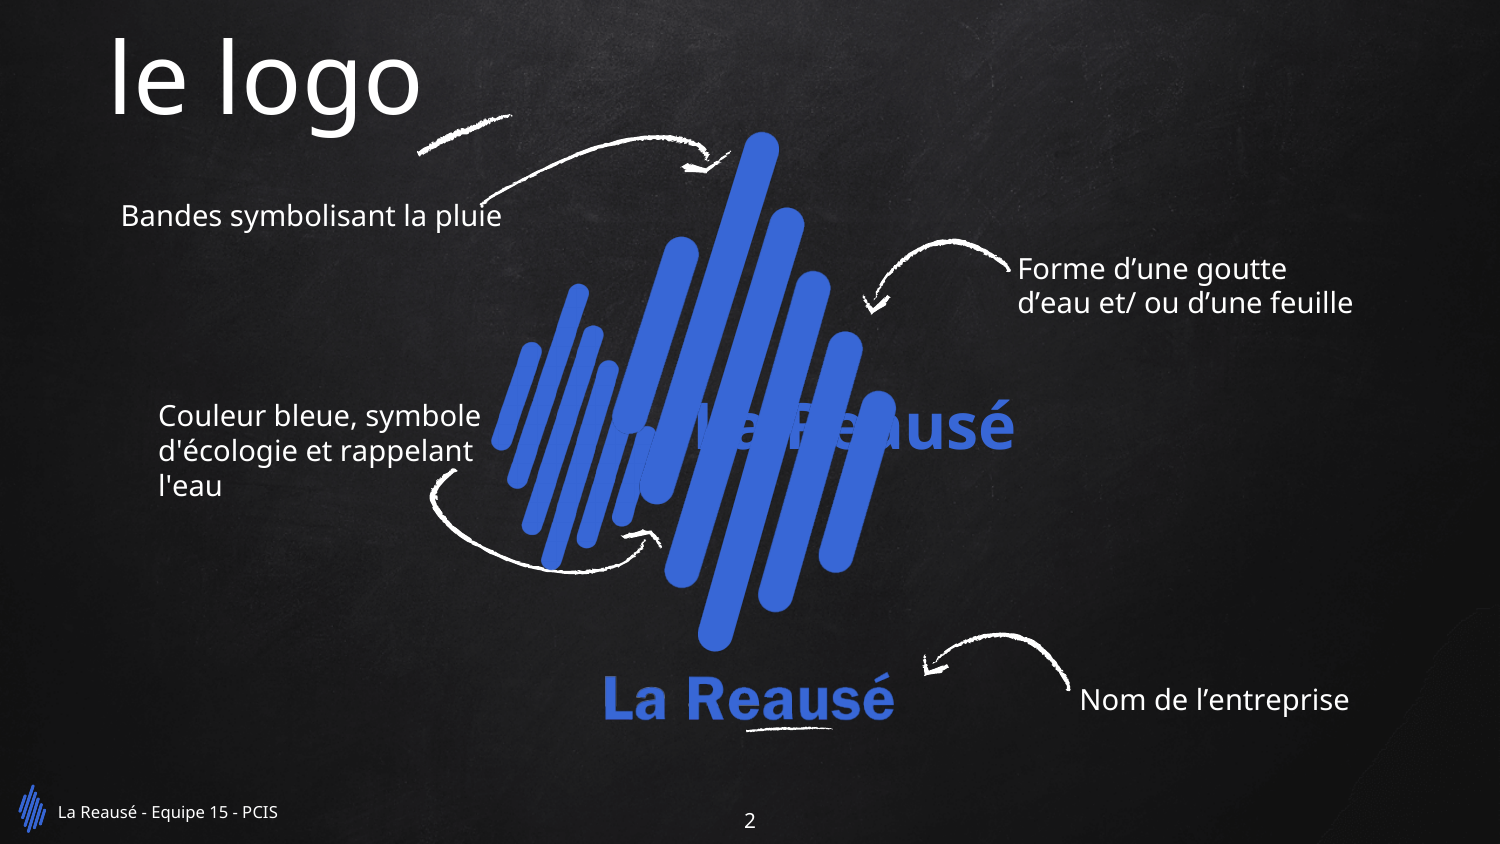

# le logo
Bandes symbolisant la pluie
Forme d’une goutte d’eau et/ ou d’une feuille
La Reausé
Couleur bleue, symbole d'écologie et rappelant l'eau
Nom de l’entreprise
La Reausé - Equipe 15 - PCIS